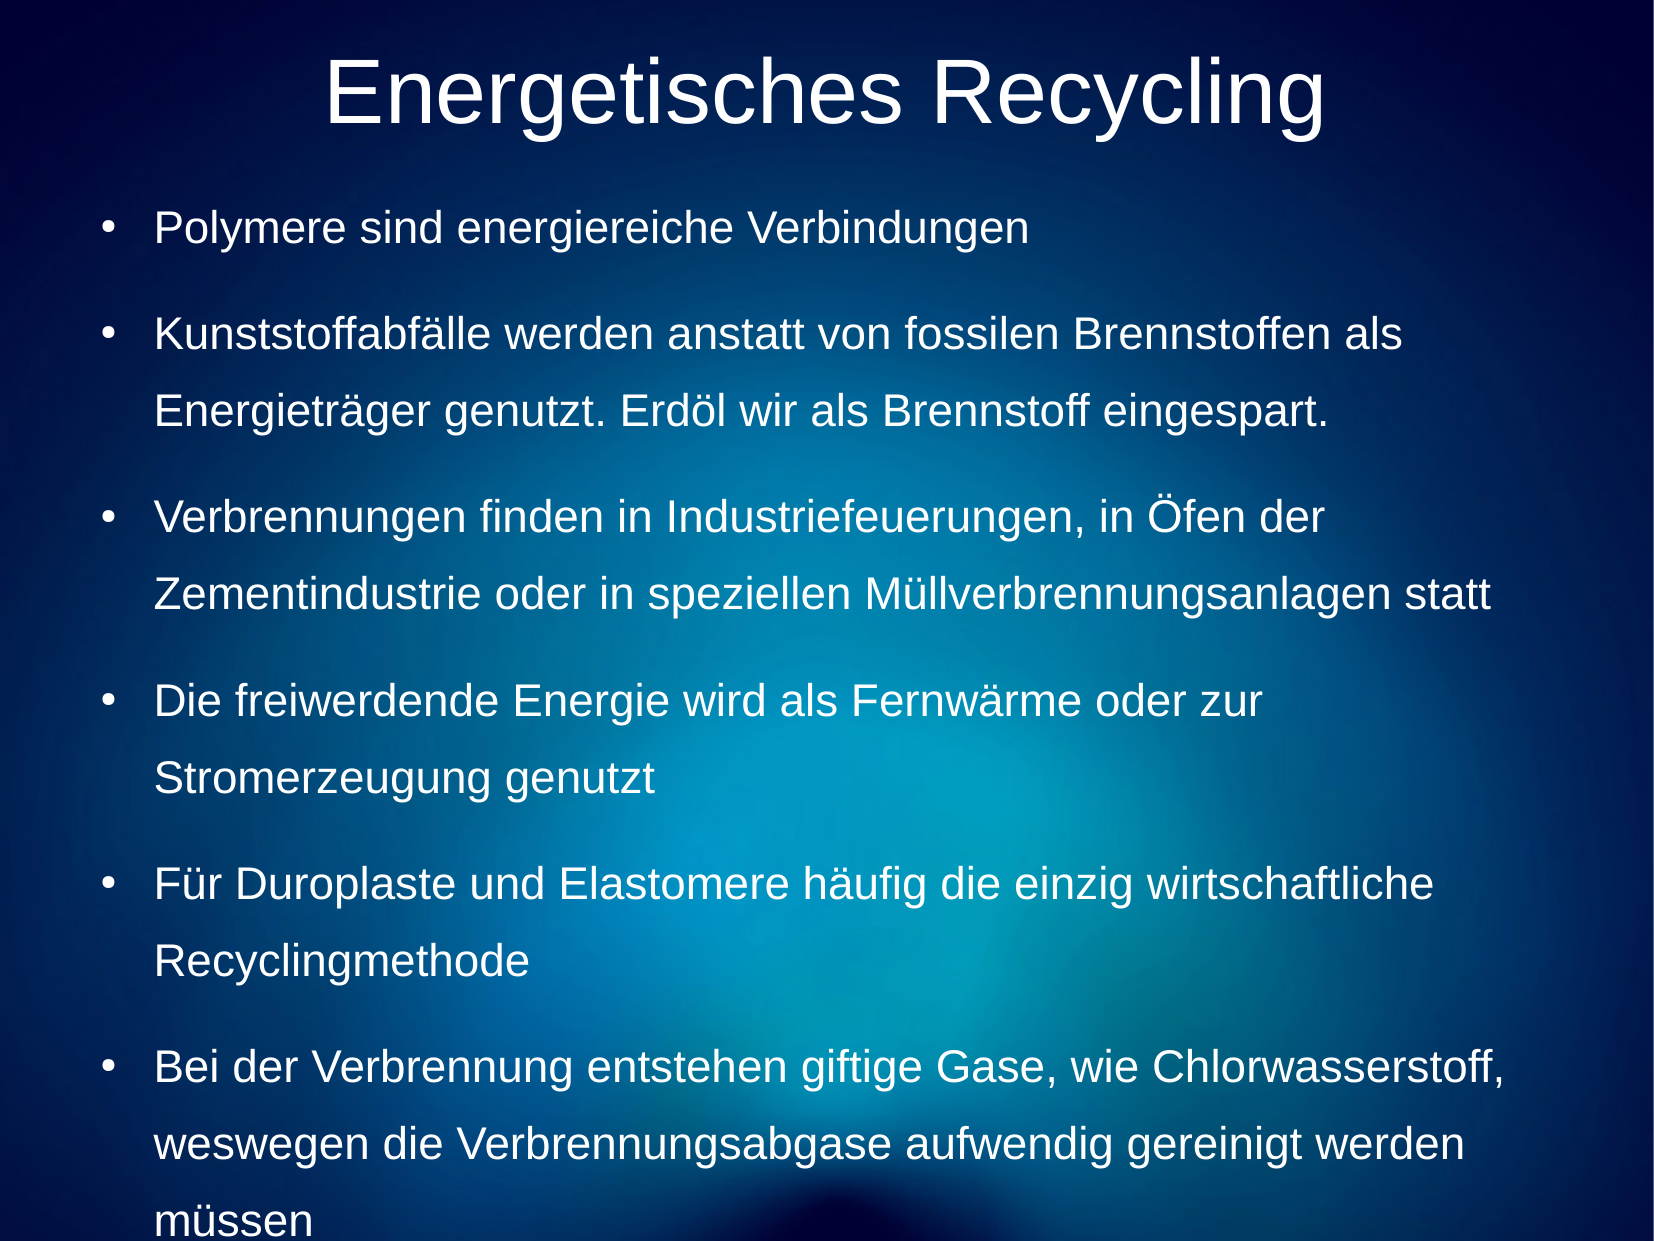

# Energetisches Recycling
Polymere sind energiereiche Verbindungen
Kunststoffabfälle werden anstatt von fossilen Brennstoffen als Energieträger genutzt. Erdöl wir als Brennstoff eingespart.
Verbrennungen finden in Industriefeuerungen, in Öfen der Zementindustrie oder in speziellen Müllverbrennungsanlagen statt
Die freiwerdende Energie wird als Fernwärme oder zur Stromerzeugung genutzt
Für Duroplaste und Elastomere häufig die einzig wirtschaftliche Recyclingmethode
Bei der Verbrennung entstehen giftige Gase, wie Chlorwasserstoff, weswegen die Verbrennungsabgase aufwendig gereinigt werden müssen